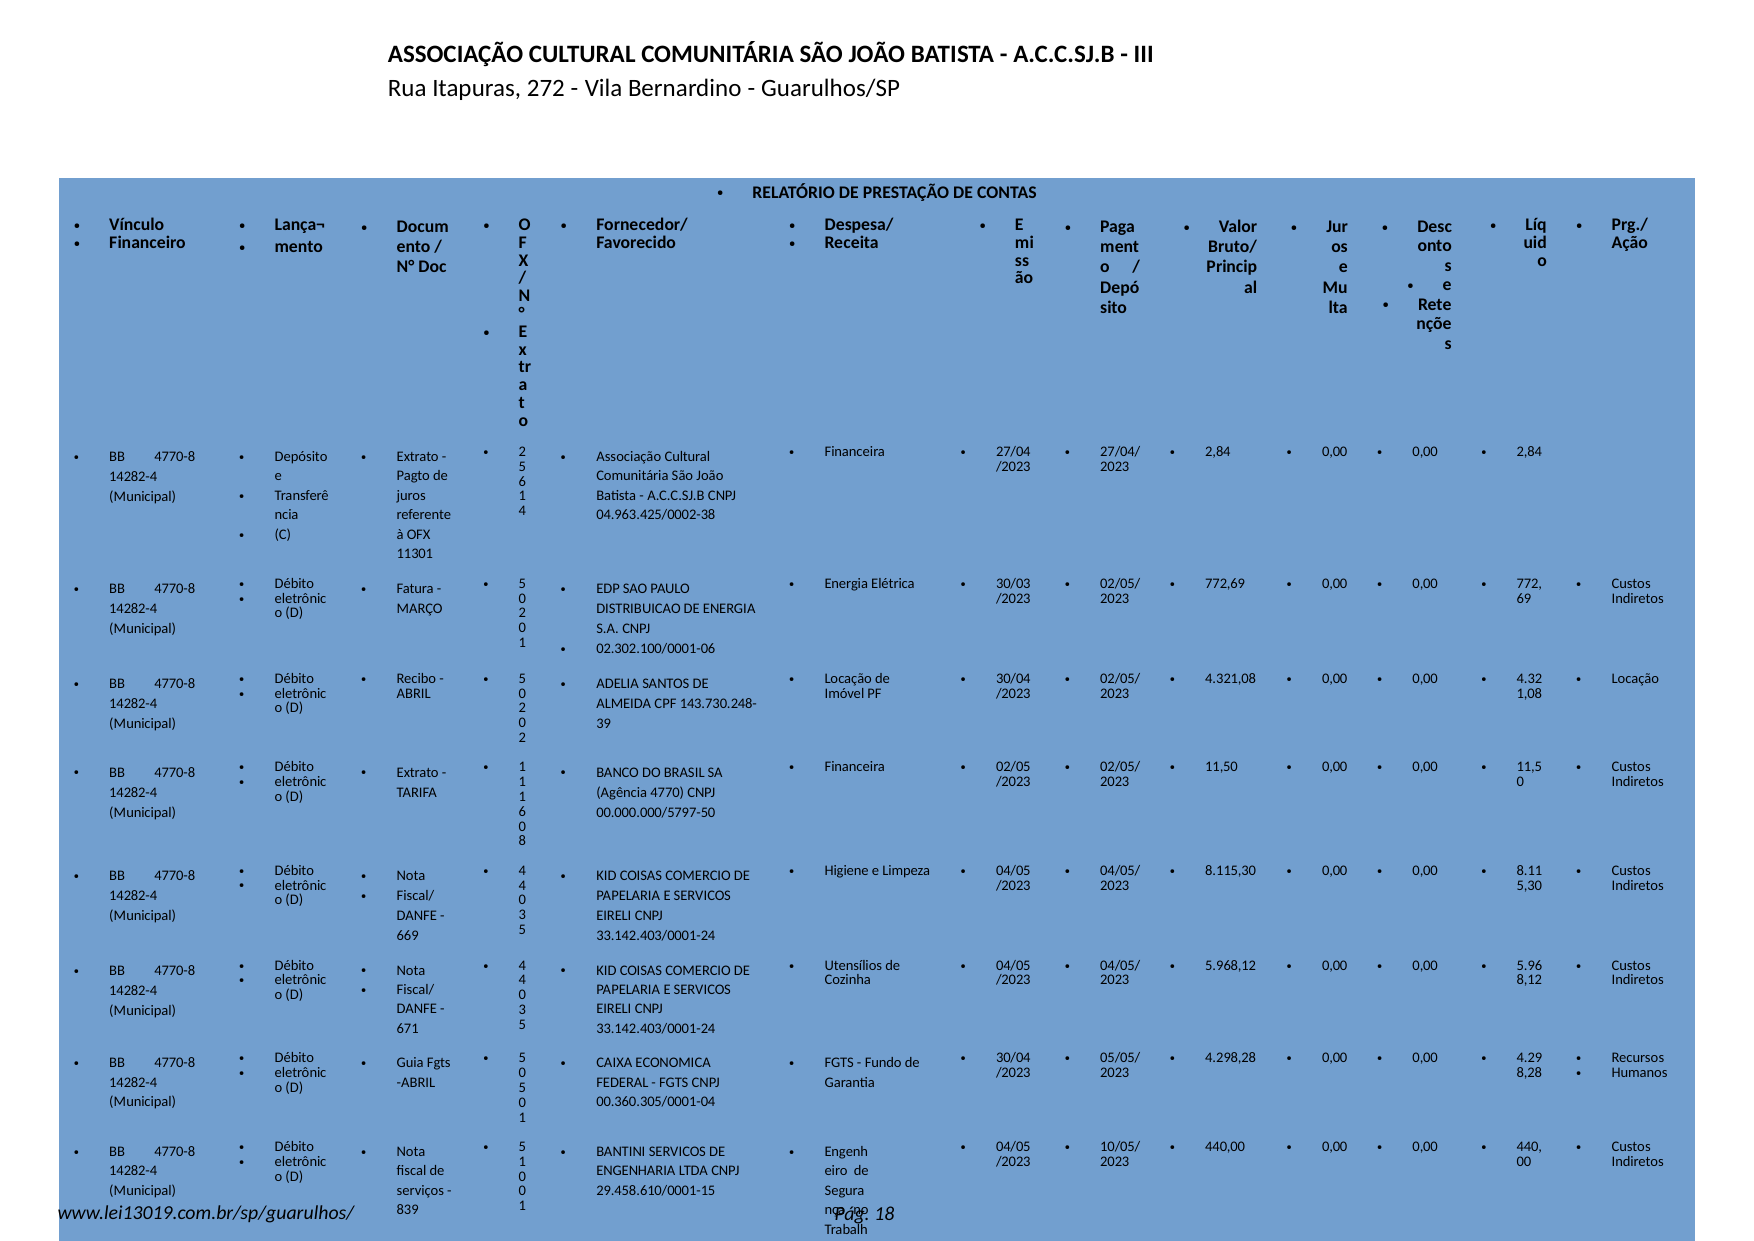

ASSOCIAÇÃO CULTURAL COMUNITÁRIA SÃO JOÃO BATISTA - A.C.C.SJ.B - III
Rua Itapuras, 272 - Vila Bernardino - Guarulhos/SP
| RELATÓRIO DE PRESTAÇÃO DE CONTAS | | | | | | | | | | | | |
| --- | --- | --- | --- | --- | --- | --- | --- | --- | --- | --- | --- | --- |
| Vínculo Financeiro | Lança¬ mento | Documento / N° Doc | OFX/N° Extrato | Fornecedor/ Favorecido | Despesa/ Receita | Emissão | Pagamento / Depósito | Valor Bruto/ Principal | Juros e Multa | Descontos e Retenções | Líquido | Prg./Ação |
| BB 4770-8 14282-4 (Municipal) | Depósito e Transferência (C) | Extrato - Pagto de juros referente à OFX 11301 | 25614 | Associação Cultural Comunitária São João Batista - A.C.C.SJ.B CNPJ 04.963.425/0002-38 | Financeira | 27/04/2023 | 27/04/2023 | 2,84 | 0,00 | 0,00 | 2,84 | |
| BB 4770-8 14282-4 (Municipal) | Débito eletrônico (D) | Fatura -MARÇO | 50201 | EDP SAO PAULO DISTRIBUICAO DE ENERGIA S.A. CNPJ 02.302.100/0001-06 | Energia Elétrica | 30/03/2023 | 02/05/2023 | 772,69 | 0,00 | 0,00 | 772,69 | Custos Indiretos |
| BB 4770-8 14282-4 (Municipal) | Débito eletrônico (D) | Recibo - ABRIL | 50202 | ADELIA SANTOS DE ALMEIDA CPF 143.730.248-39 | Locação de Imóvel PF | 30/04/2023 | 02/05/2023 | 4.321,08 | 0,00 | 0,00 | 4.321,08 | Locação |
| BB 4770-8 14282-4 (Municipal) | Débito eletrônico (D) | Extrato -TARIFA | 111608 | BANCO DO BRASIL SA (Agência 4770) CNPJ 00.000.000/5797-50 | Financeira | 02/05/2023 | 02/05/2023 | 11,50 | 0,00 | 0,00 | 11,50 | Custos Indiretos |
| BB 4770-8 14282-4 (Municipal) | Débito eletrônico (D) | Nota Fiscal/DANFE -669 | 44035 | KID COISAS COMERCIO DE PAPELARIA E SERVICOS EIRELI CNPJ 33.142.403/0001-24 | Higiene e Limpeza | 04/05/2023 | 04/05/2023 | 8.115,30 | 0,00 | 0,00 | 8.115,30 | Custos Indiretos |
| BB 4770-8 14282-4 (Municipal) | Débito eletrônico (D) | Nota Fiscal/DANFE -671 | 44035 | KID COISAS COMERCIO DE PAPELARIA E SERVICOS EIRELI CNPJ 33.142.403/0001-24 | Utensílios de Cozinha | 04/05/2023 | 04/05/2023 | 5.968,12 | 0,00 | 0,00 | 5.968,12 | Custos Indiretos |
| BB 4770-8 14282-4 (Municipal) | Débito eletrônico (D) | Guia Fgts -ABRIL | 50501 | CAIXA ECONOMICA FEDERAL - FGTS CNPJ 00.360.305/0001-04 | FGTS - Fundo de Garantia | 30/04/2023 | 05/05/2023 | 4.298,28 | 0,00 | 0,00 | 4.298,28 | Recursos Humanos |
| BB 4770-8 14282-4 (Municipal) | Débito eletrônico (D) | Nota fiscal de serviços - 839 | 51001 | BANTINI SERVICOS DE ENGENHARIA LTDA CNPJ 29.458.610/0001-15 | Engenheiro de Segurança no Trabalho PJ | 04/05/2023 | 10/05/2023 | 440,00 | 0,00 | 0,00 | 440,00 | Custos Indiretos |
| BB 4770-8 14282-4 (Municipal) | Débito eletrônico (D) | Boleto -642661 | 51002 | PROAGIR CLUBE DE BENEFICIOS SOCIAIS CNPJ 34.002.229/0001-87 | Contribuição Bem Estar Social | 27/04/2023 | 10/05/2023 | 285,00 | 0,00 | 0,00 | 285,00 | Recursos Humanos |
| BB 4770-8 14282-4 (Municipal) | Débito eletrônico (D) | Nota fiscal de serviços -355861 | 51003 | WIN-ADMINISTRADORA DE BENEFICIOS LTDA CNPJ 19.112.659/0001-68 | Convênio Odontológico ((consignado) | 02/05/2023 | 10/05/2023 | 272,46 | 0,00 | 0,00 | 272,46 | Recursos Humanos |
| BB 4770-8 14282-4 (Municipal) | Débito eletrônico (D) | Fatura - ABRIL | 51004 | REDFOX TELECOMUNICACOES EIRELI CNPJ 09.367.411/0001-94 | Telefone e Internet | 10/05/2023 | 10/05/2023 | 79,90 | 0,00 | 0,00 | 79,90 | Custos Indiretos |
| BB 4770-8 14282-4 (Municipal) | Débito eletrônico (D) | Guia outras -ABRIL | 51005 | SINDBENEFICENTE CNPJ 12.403.462/0001-39 | Contribuição Sindical | 02/05/2023 | 10/05/2023 | 900,00 | 0,00 | 0,00 | 900,00 | Recursos Humanos |
www.lei13019.com.br/sp/guarulhos/
Pág. 18